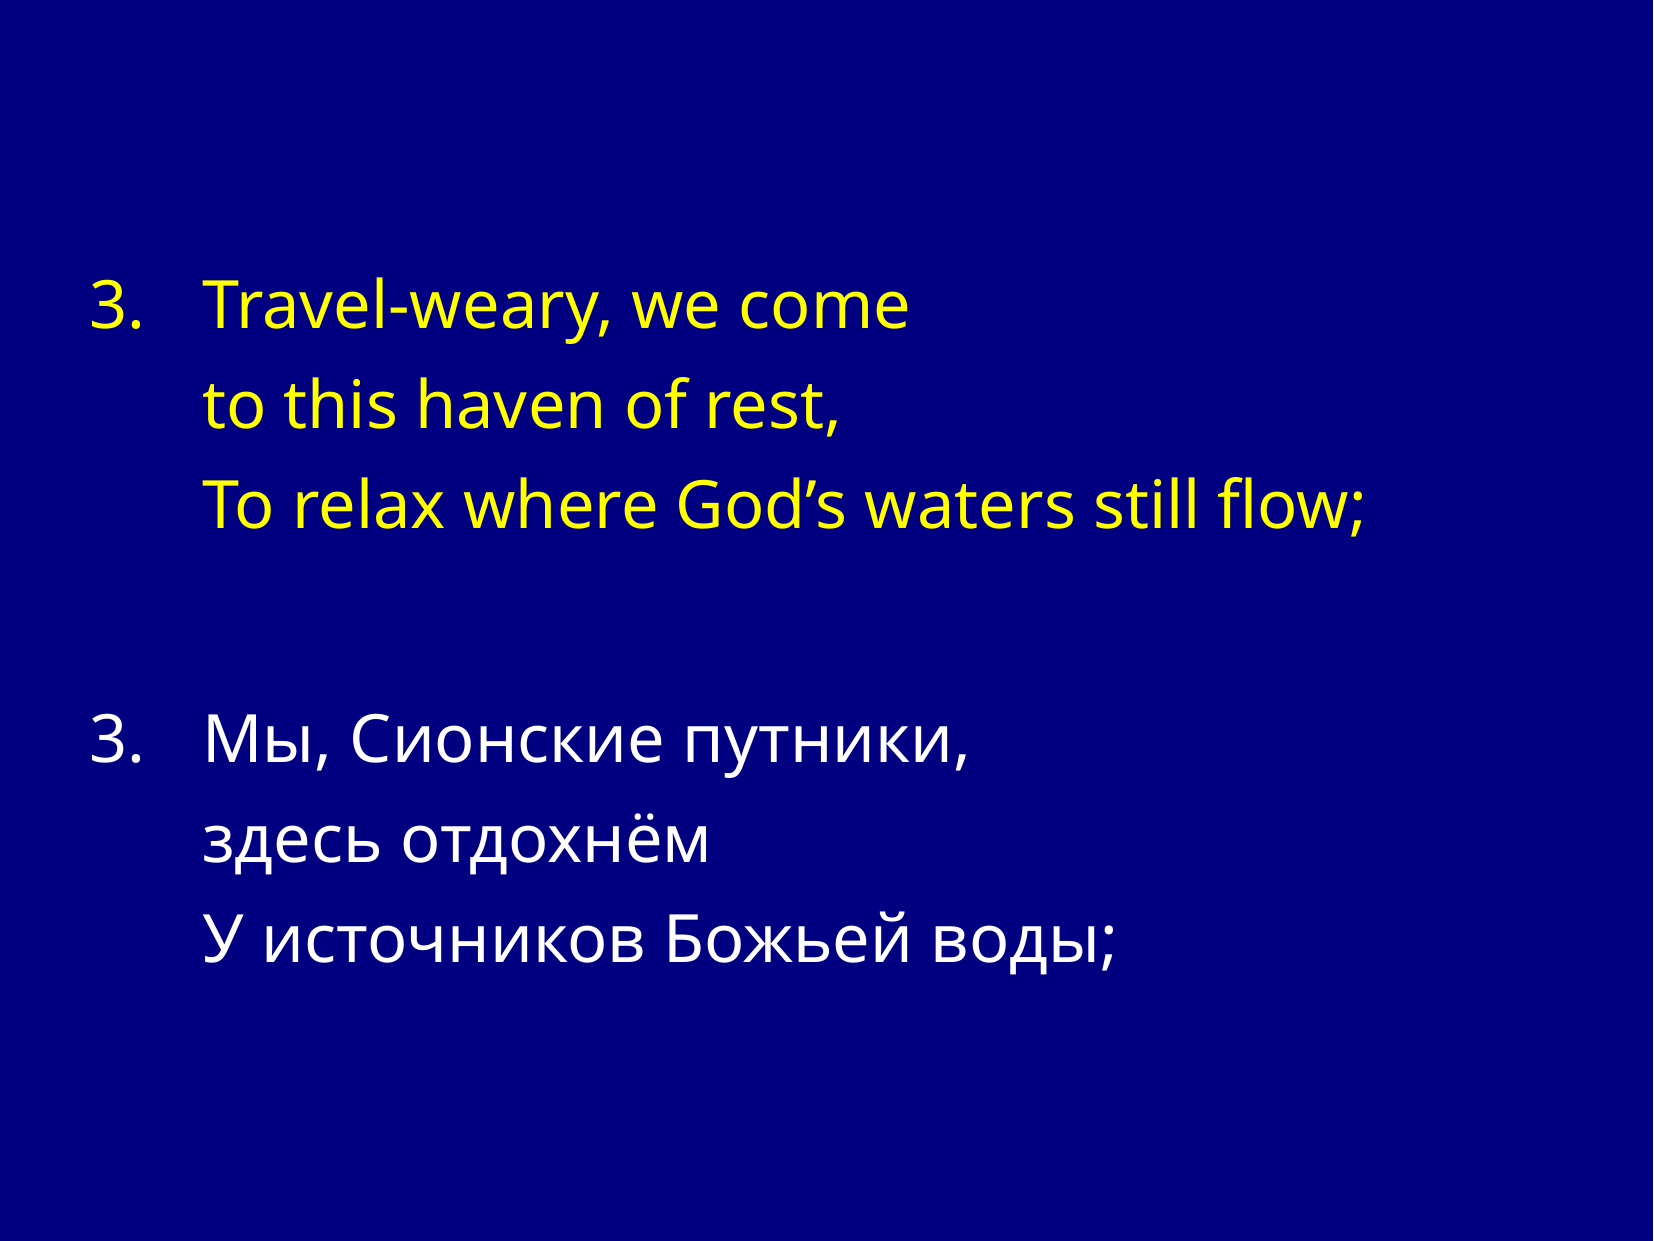

3.	Travel-weary, we come
	to this haven of rest,
	To relax where God’s waters still flow;
3.	Мы, Сионские путники,
	здесь отдохнём
	У источников Божьей воды;